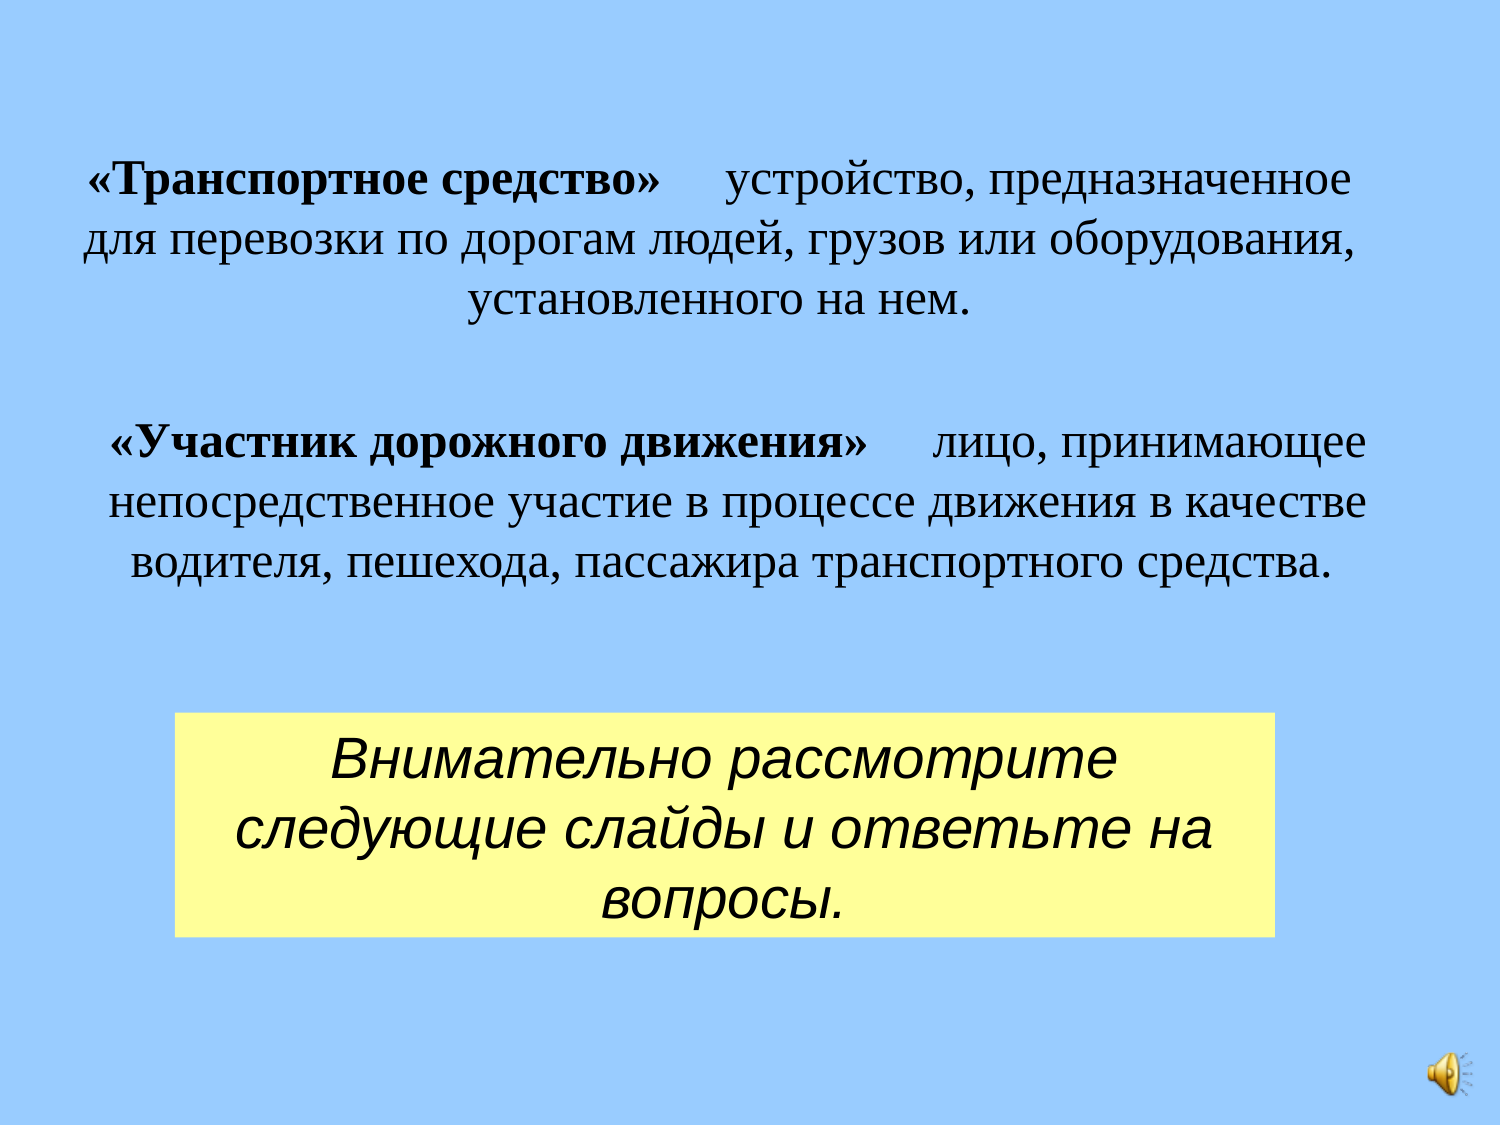

«Транспортное средство»  устройство, предназначенное для перевозки по дорогам людей, грузов или оборудования, установленного на нем.
«Участник дорожного движения»  лицо, принимающее непосредственное участие в процессе движения в качестве водителя, пешехода, пассажира транспортного средства.
Внимательно рассмотрите следующие слайды и ответьте на вопросы.